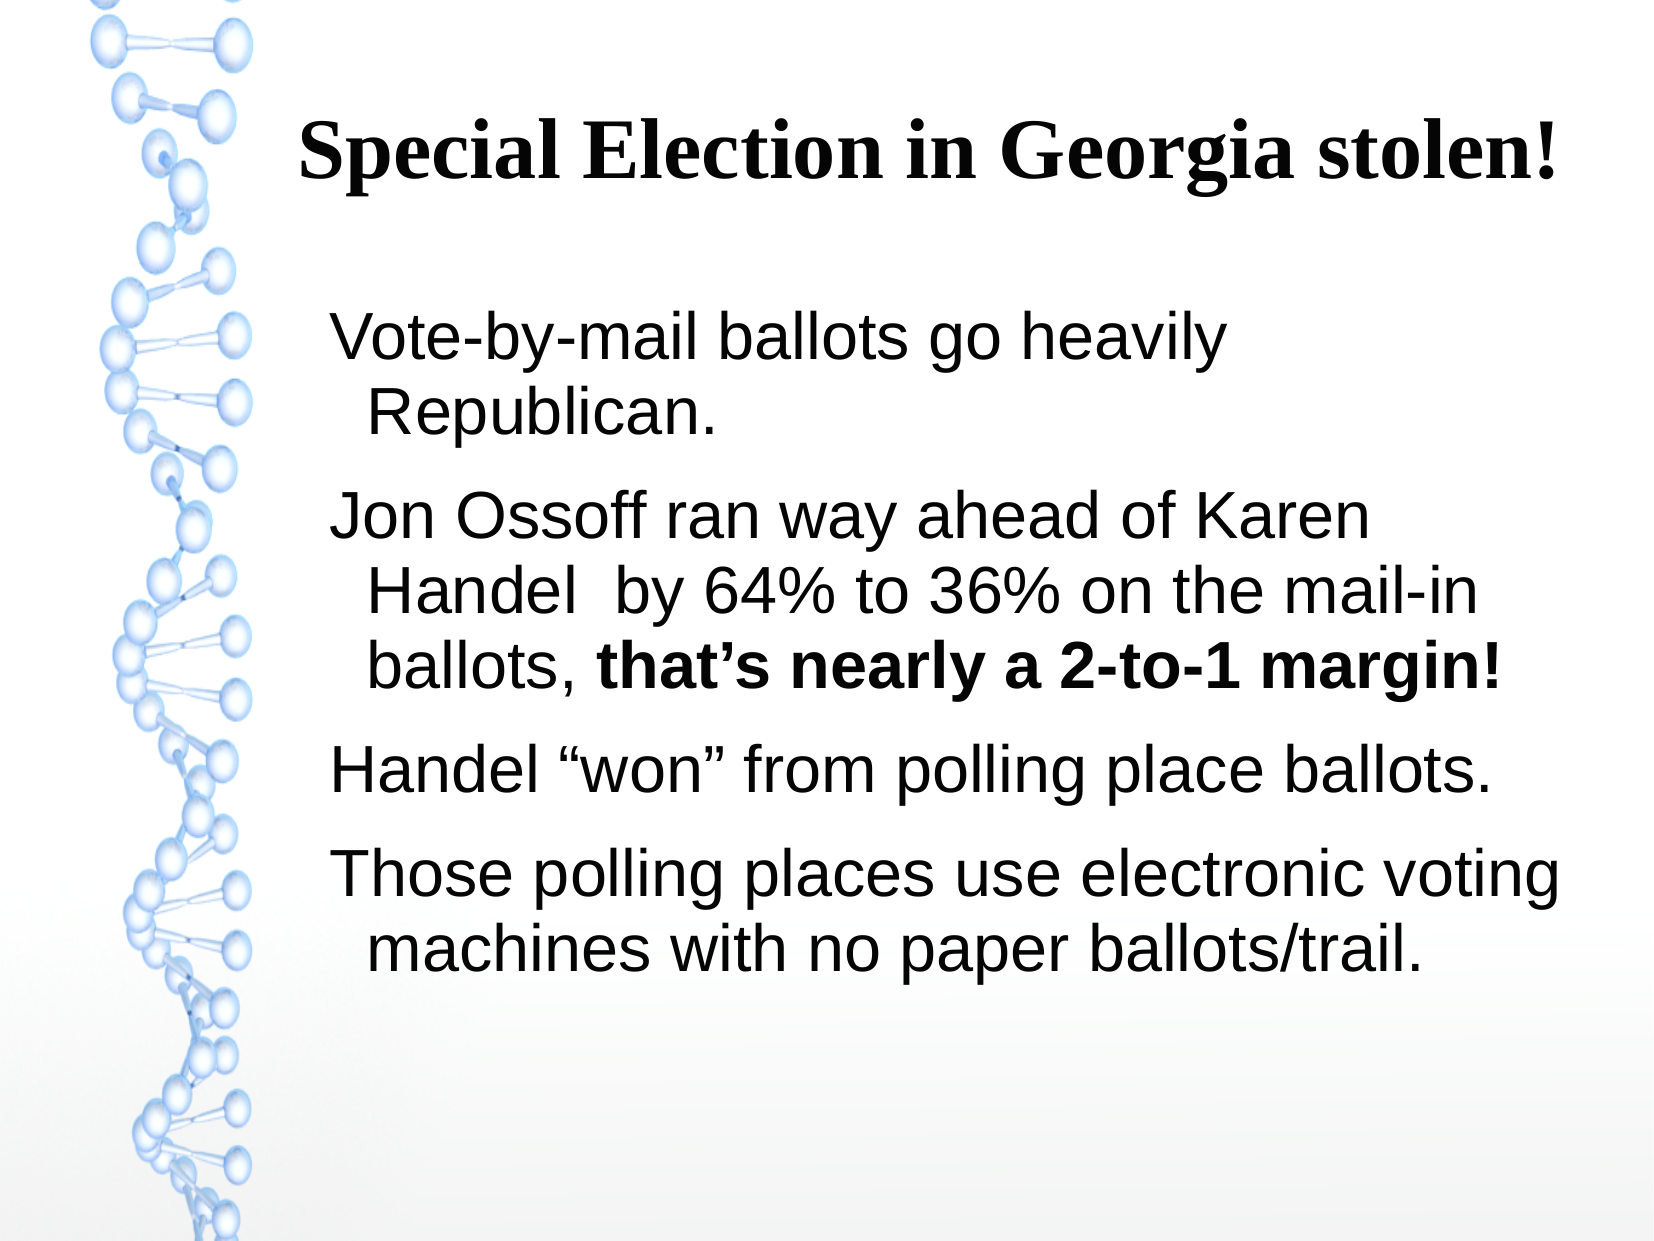

# Special Election in Georgia stolen!
Vote-by-mail ballots go heavily Republican.
Jon Ossoff ran way ahead of Karen Handel by 64% to 36% on the mail-in ballots, that’s nearly a 2-to-1 margin!
Handel “won” from polling place ballots.
Those polling places use electronic voting machines with no paper ballots/trail.